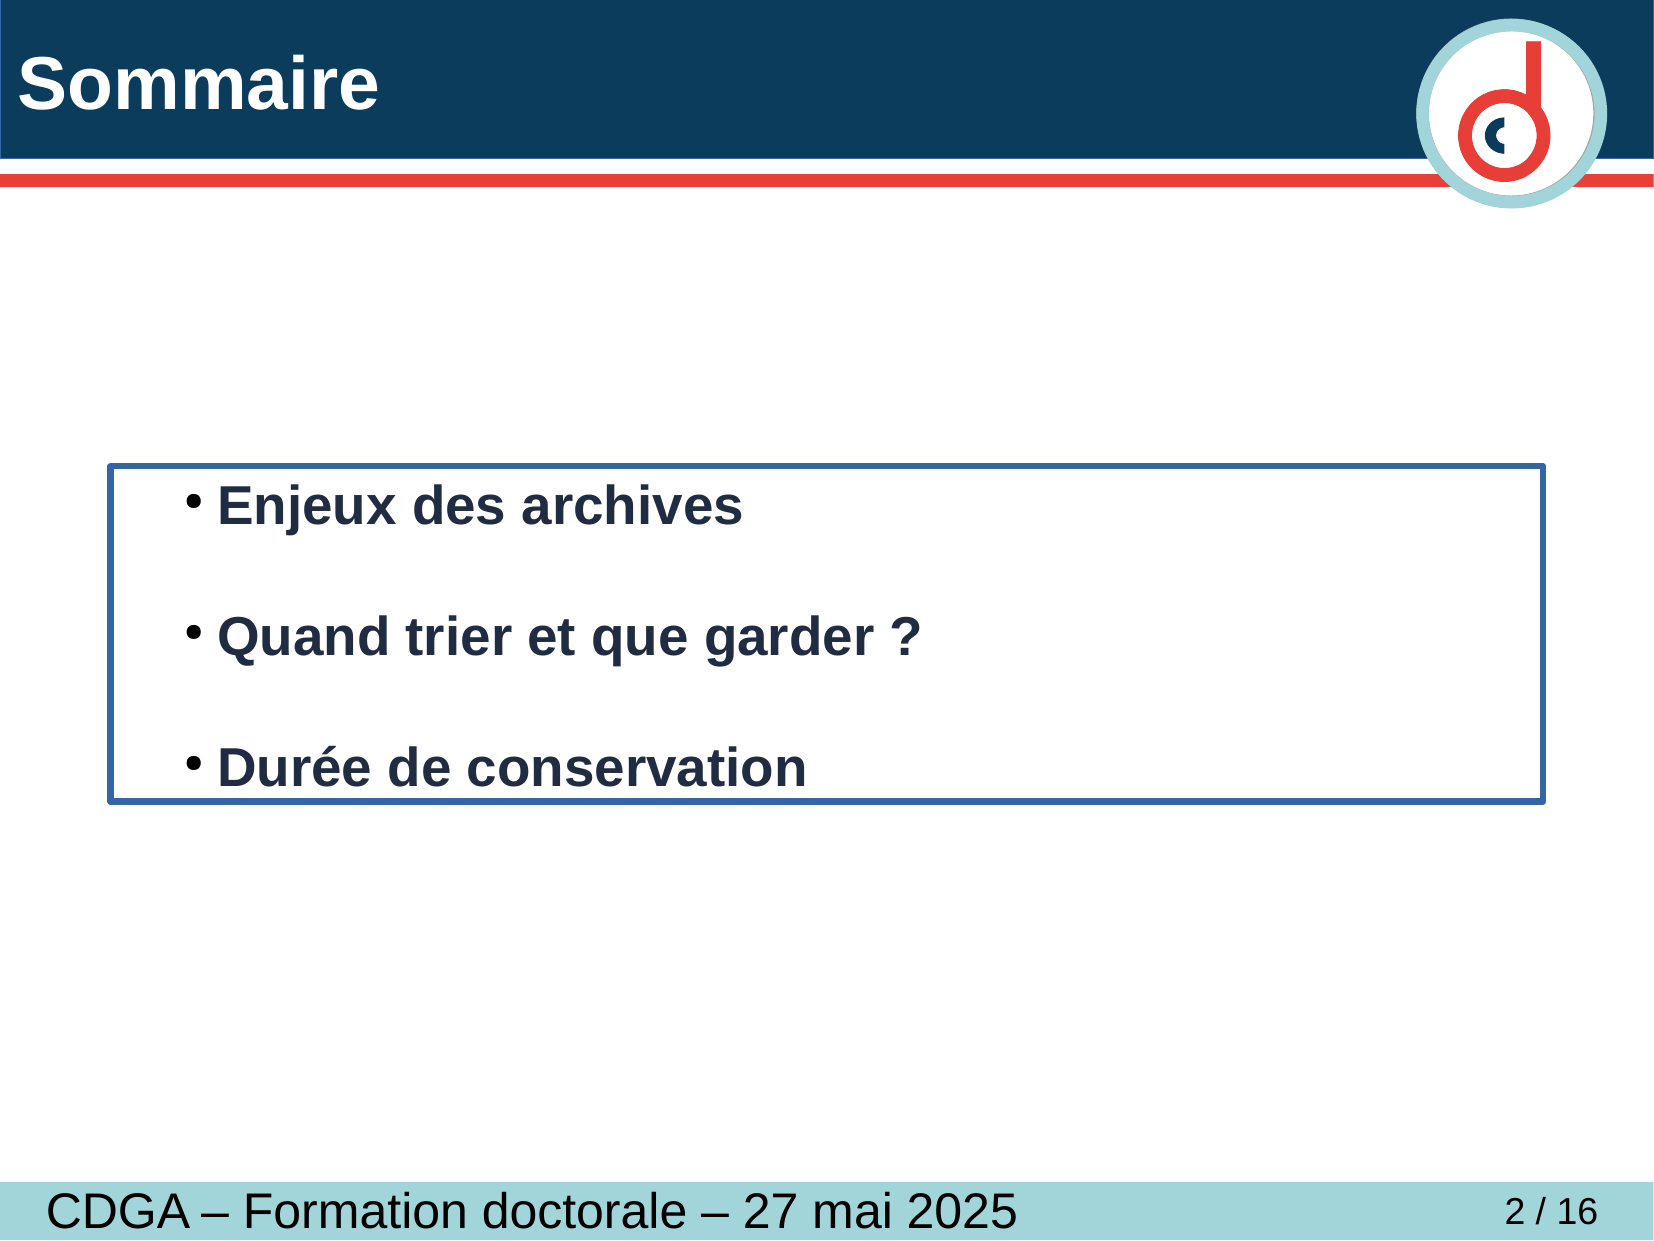

# Sommaire
Enjeux des archives
Quand trier et que garder ?
Durée de conservation